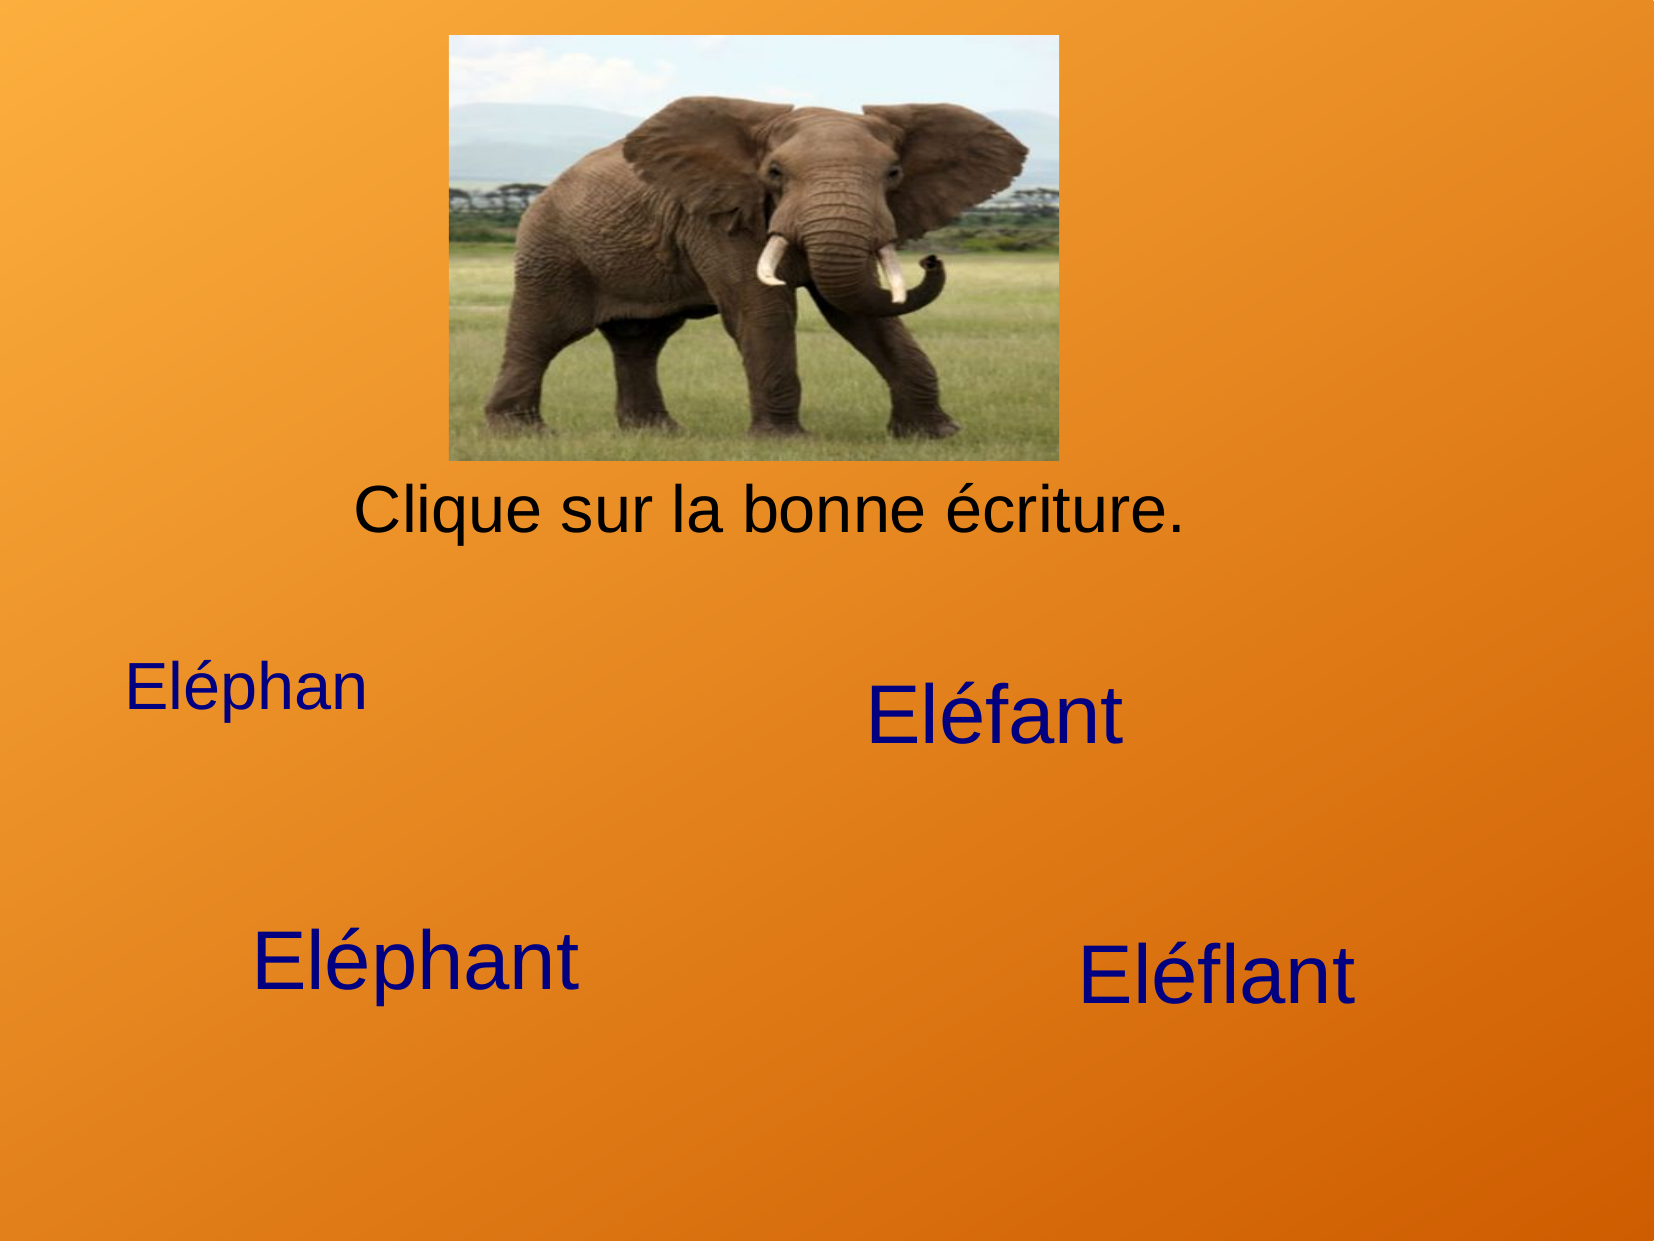

# Clique sur la bonne écriture.
Eléphan
Eléfant
Eléphant
Eléflant